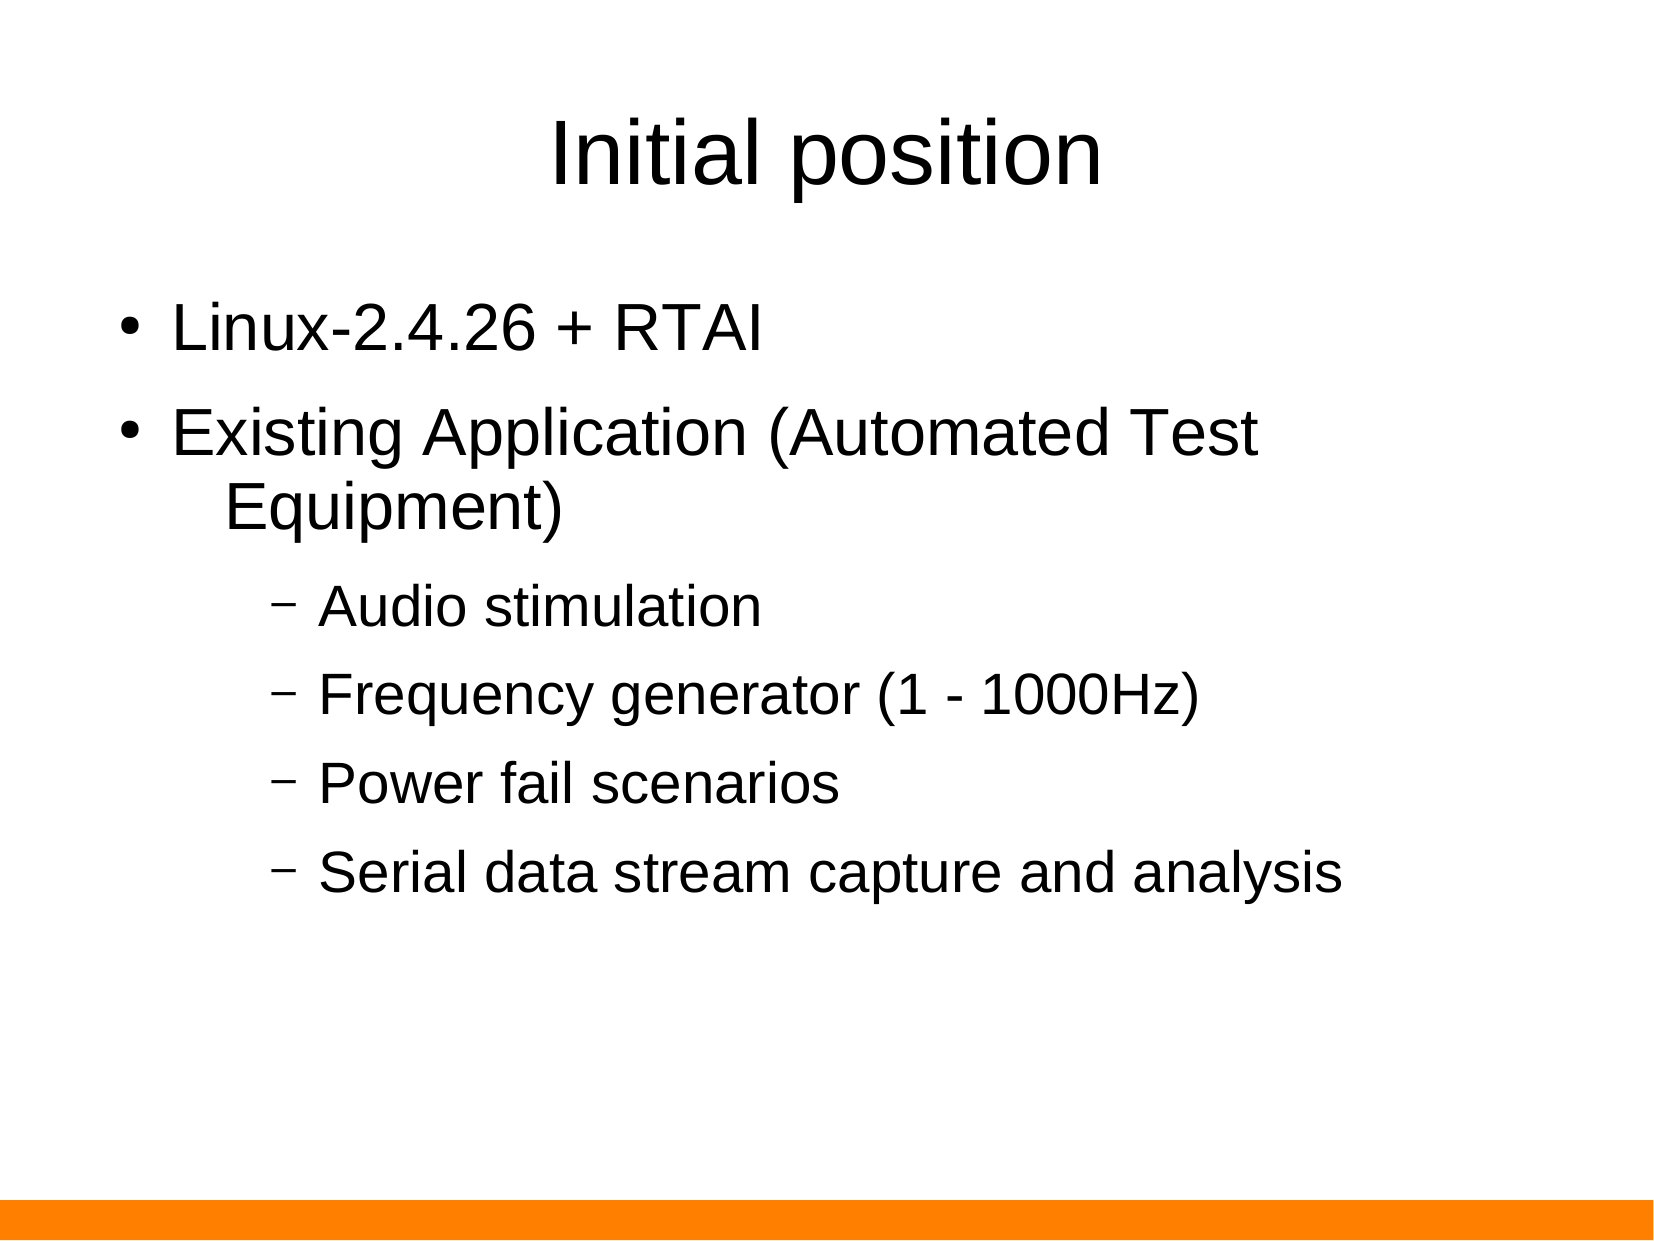

# Initial position
Linux-2.4.26 + RTAI
Existing Application (Automated Test Equipment)
Audio stimulation
Frequency generator (1 - 1000Hz)
Power fail scenarios
Serial data stream capture and analysis